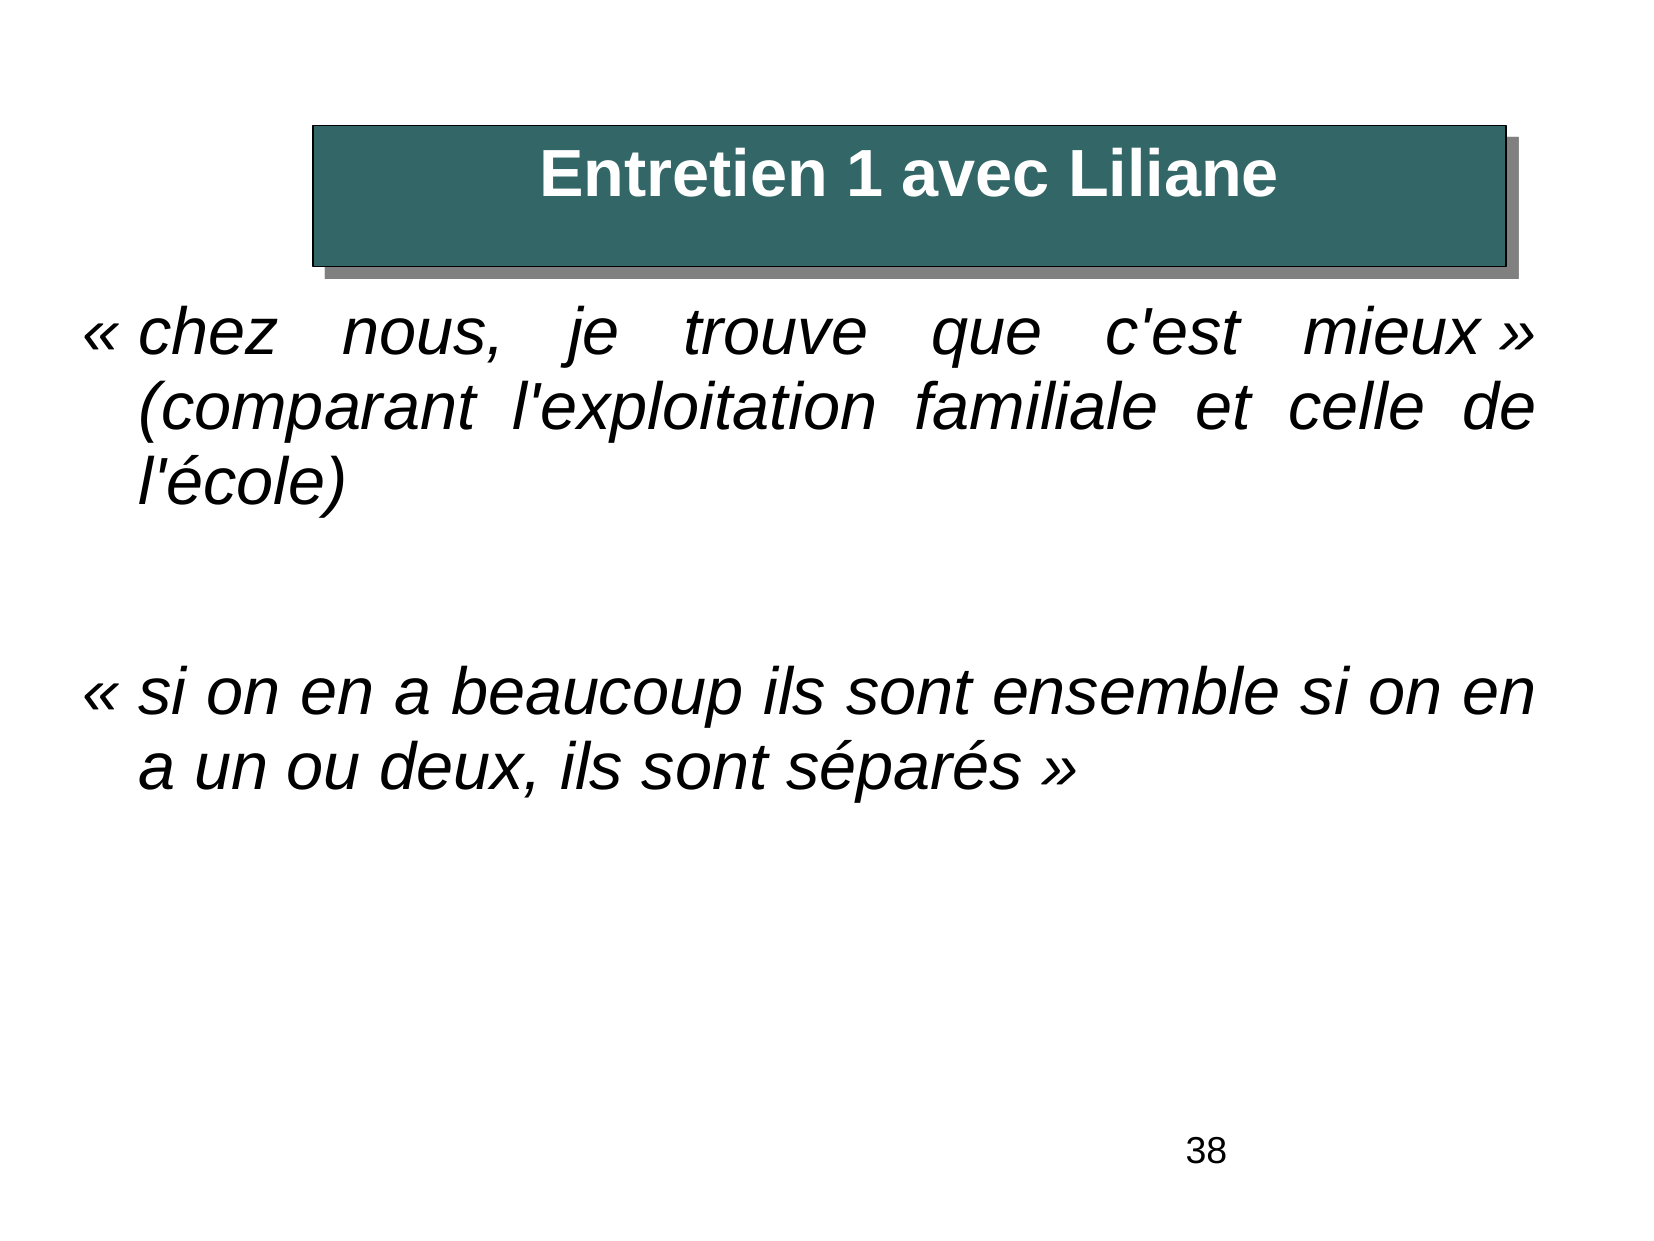

#
Entretien 1 avec Liliane
« chez nous, je trouve que c'est mieux » (comparant l'exploitation familiale et celle de l'école)
« si on en a beaucoup ils sont ensemble si on en a un ou deux, ils sont séparés »
38